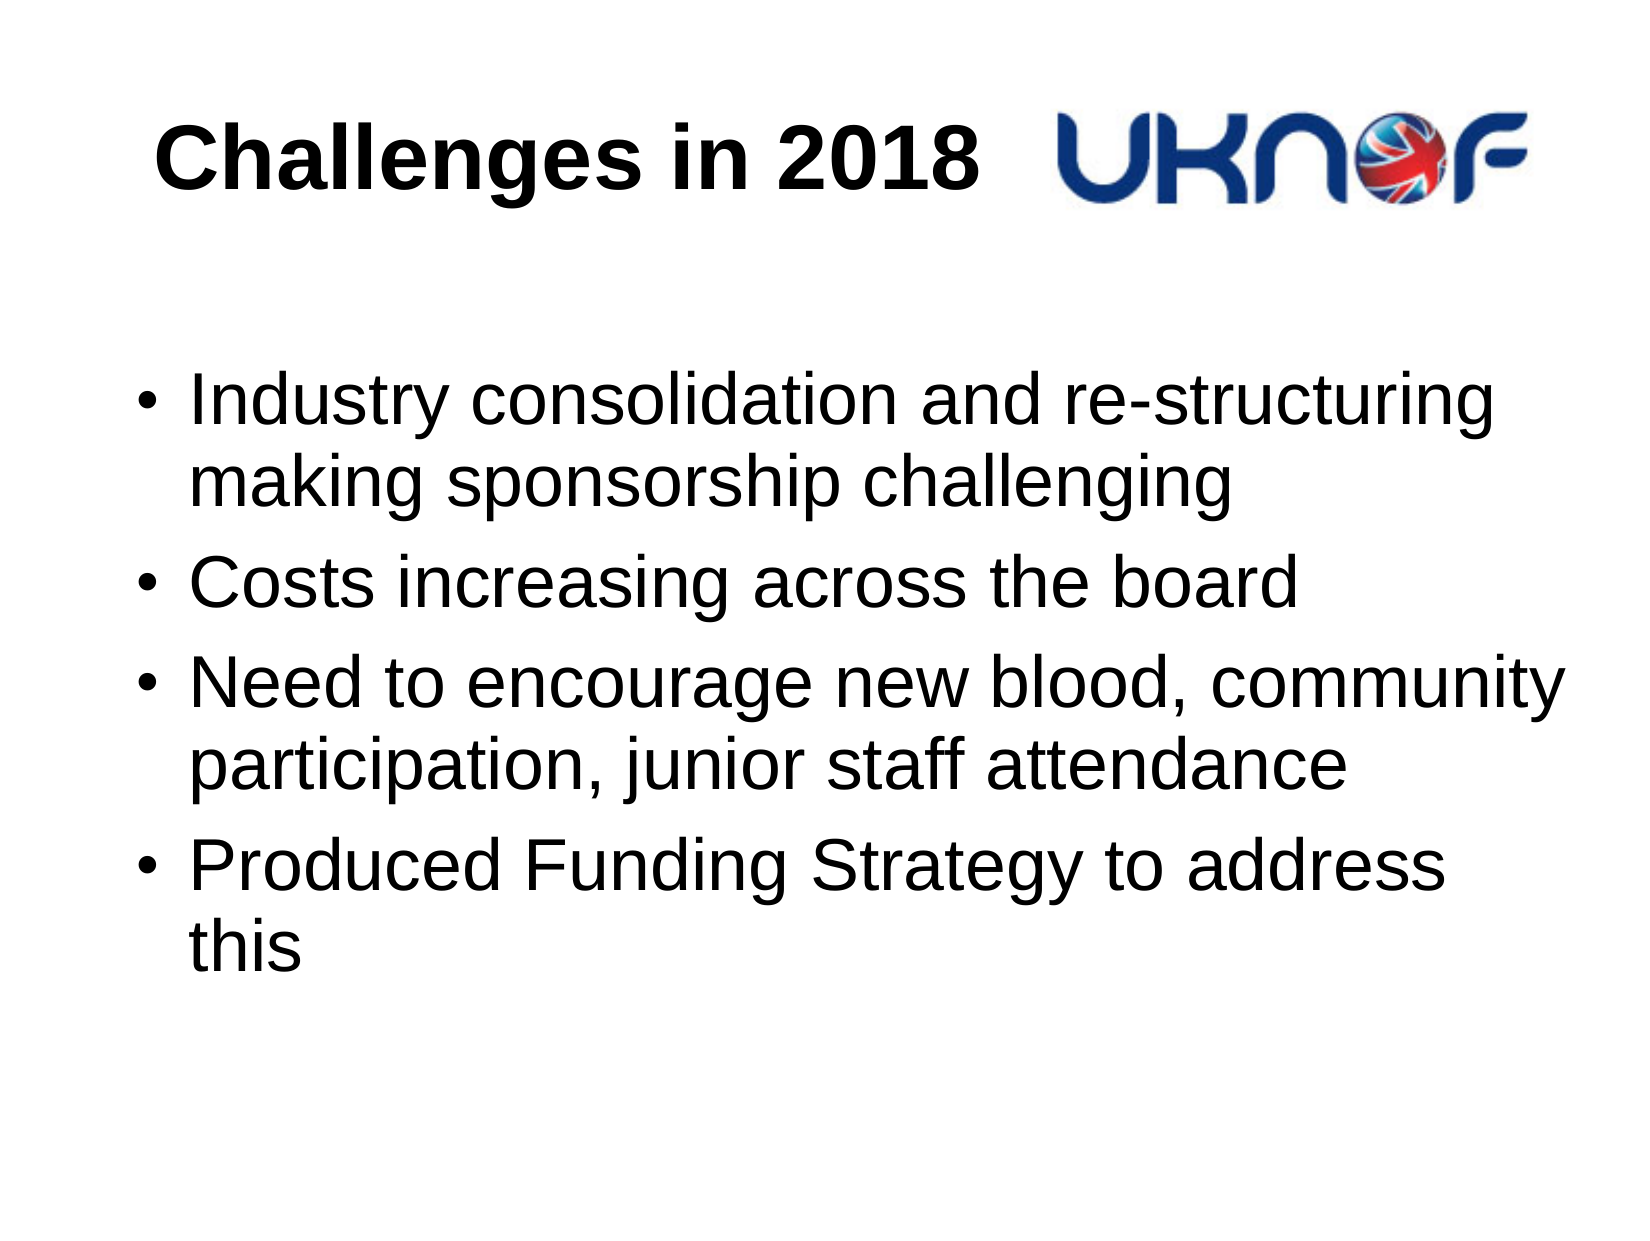

# Challenges in 2018
Industry consolidation and re-structuring making sponsorship challenging
Costs increasing across the board
Need to encourage new blood, community participation, junior staff attendance
Produced Funding Strategy to address this